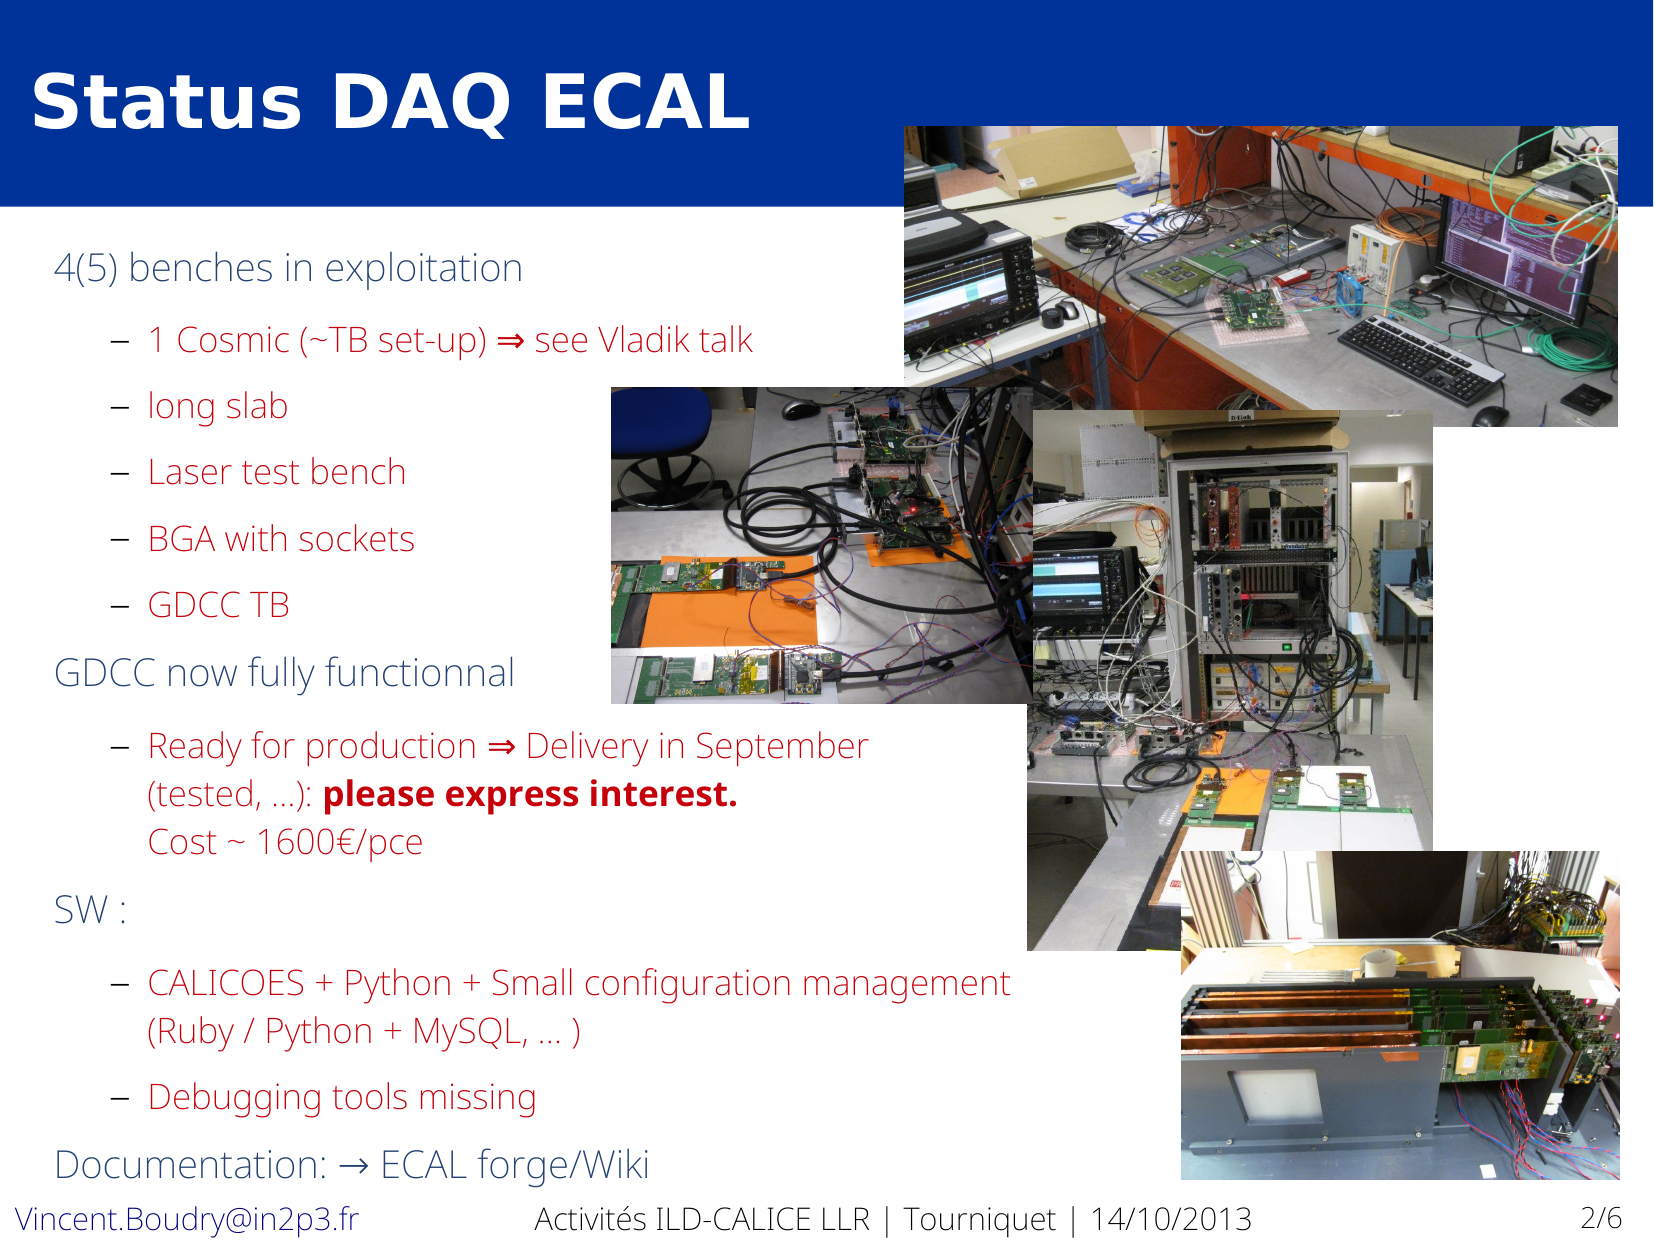

# Status DAQ ECAL
4(5) benches in exploitation
1 Cosmic (~TB set-up) ⇒ see Vladik talk
long slab
Laser test bench
BGA with sockets
GDCC TB
GDCC now fully functionnal
Ready for production ⇒ Delivery in September
(tested, …): please express interest.
Cost ~ 1600€/pce
SW :
CALICOES + Python + Small configuration management
(Ruby / Python + MySQL, … )
Debugging tools missing
Documentation: → ECAL forge/Wiki
Activités ILD-CALICE LLR | Tourniquet | 14/10/2013
2